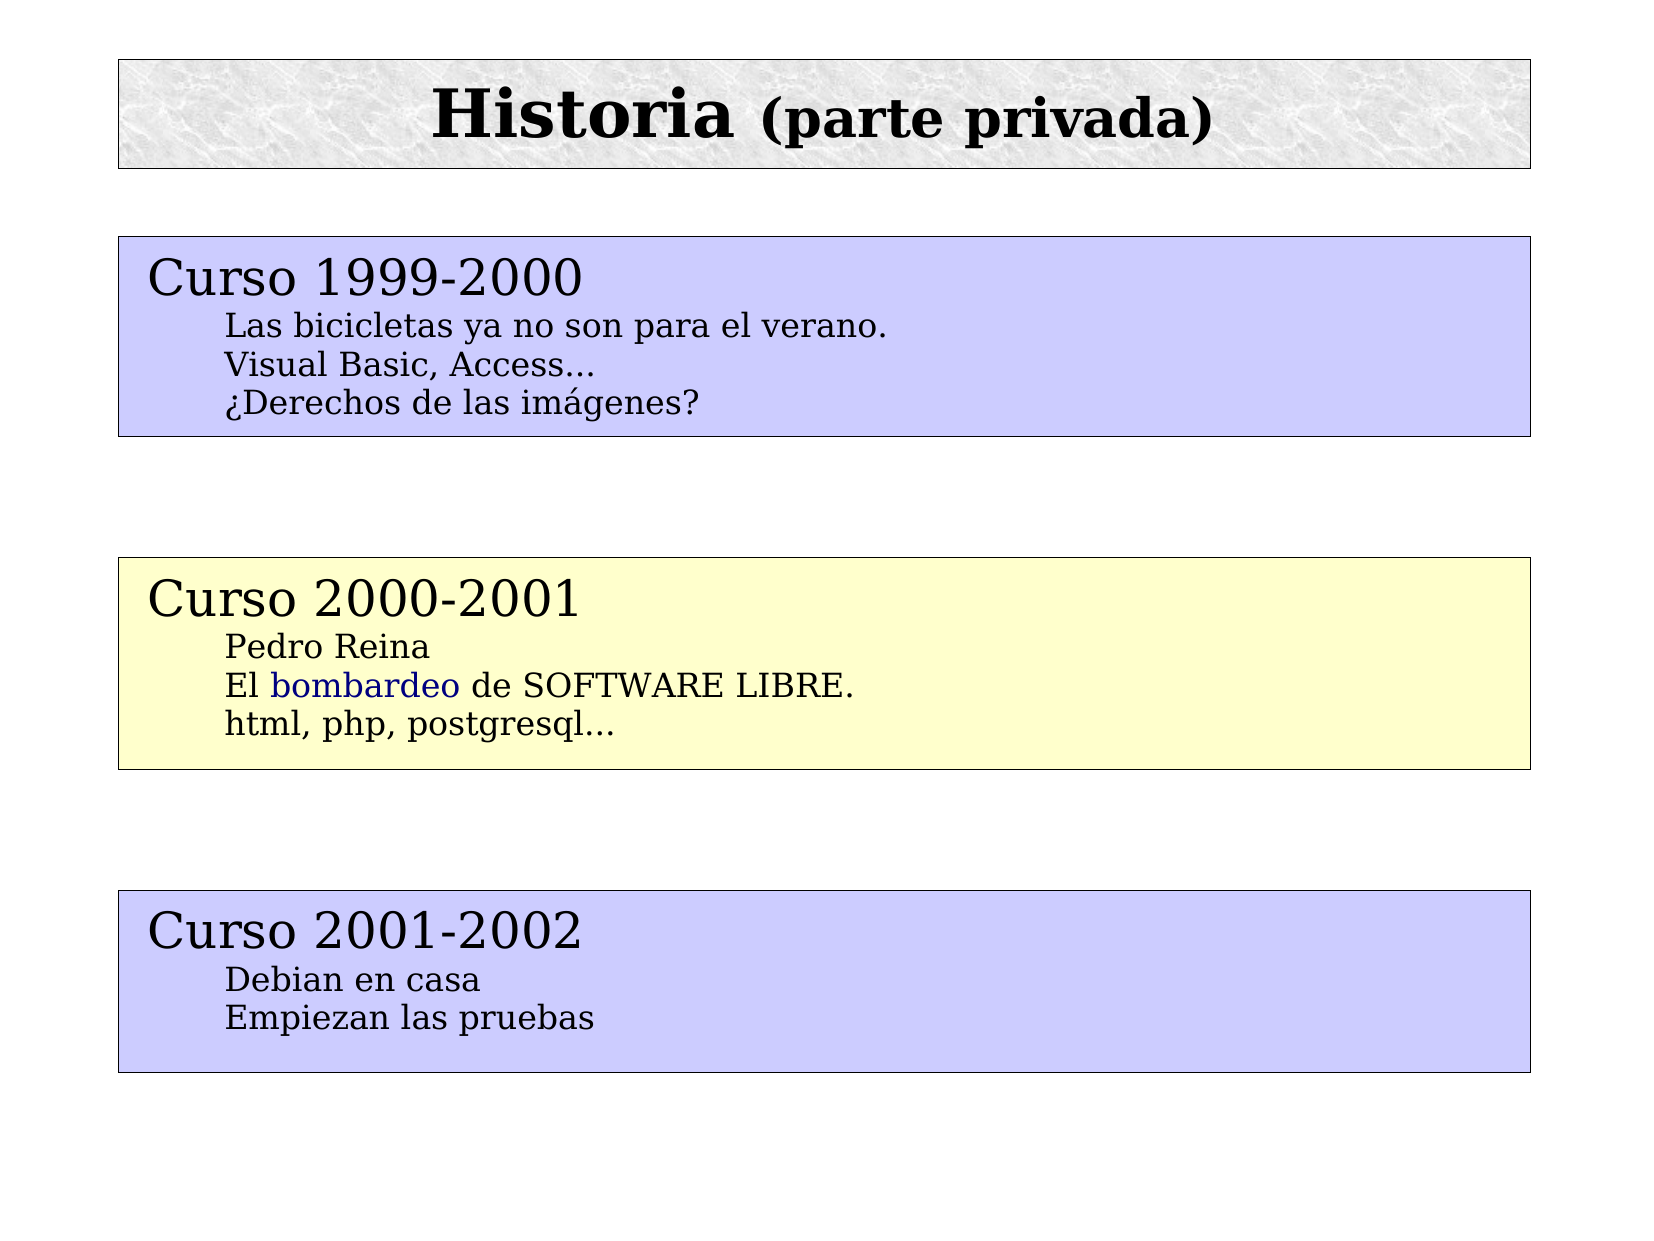

# Historia (parte privada)
Curso 1999-2000
Las bicicletas ya no son para el verano.
Visual Basic, Access...
¿Derechos de las imágenes?
Curso 2000-2001
Pedro Reina
El bombardeo de SOFTWARE LIBRE.
html, php, postgresql...
Curso 2001-2002
Debian en casa
Empiezan las pruebas